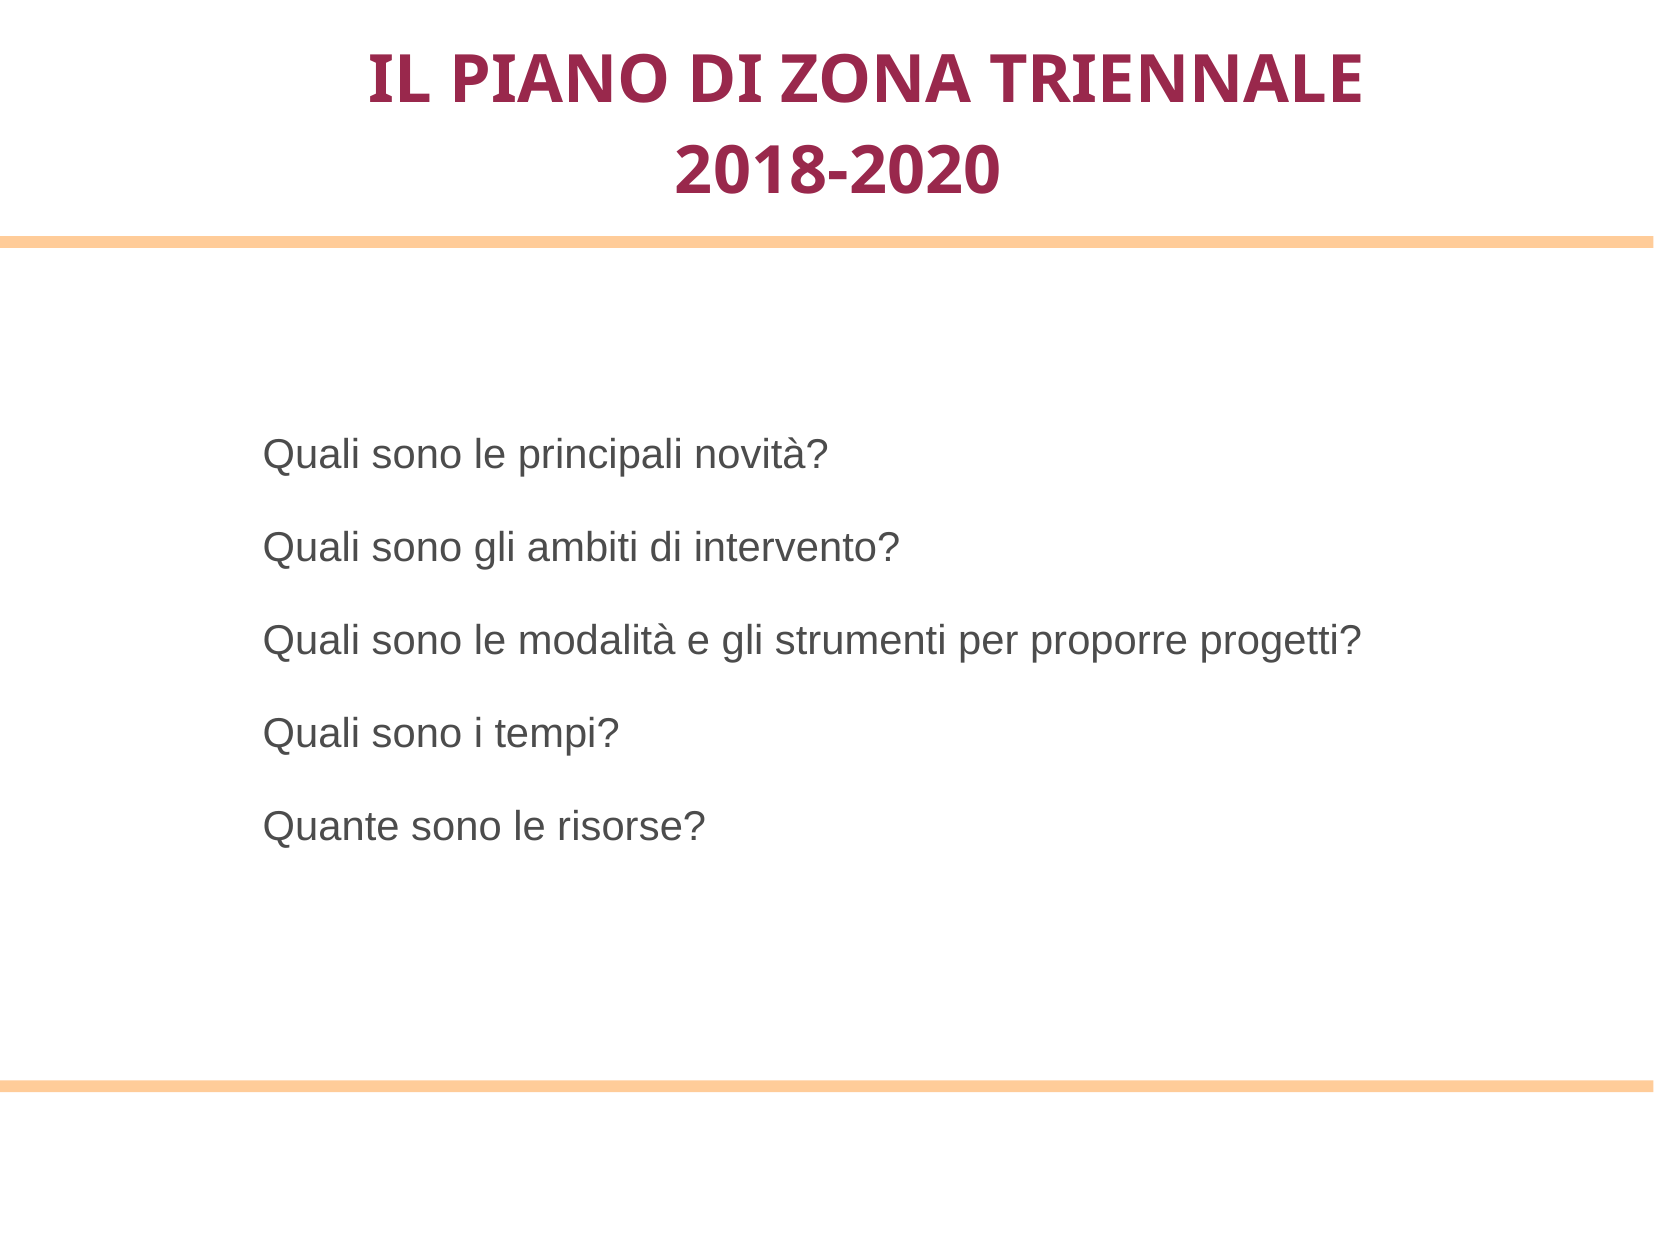

IL PIANO DI ZONA TRIENNALE
2018-2020
Quali sono le principali novità?
Quali sono gli ambiti di intervento?
Quali sono le modalità e gli strumenti per proporre progetti?
Quali sono i tempi?
Quante sono le risorse?
#